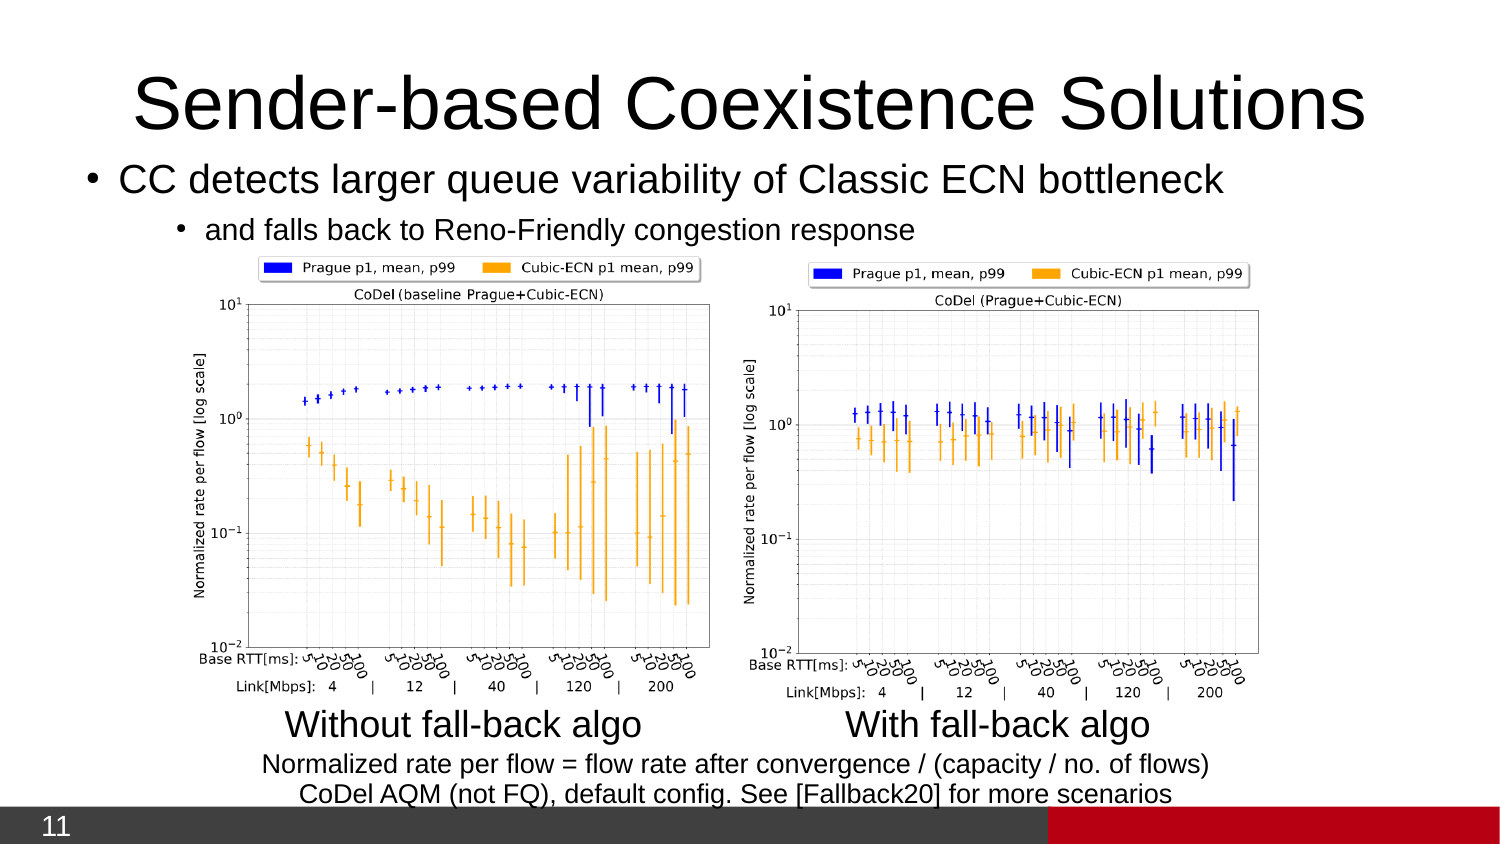

# Sender-based Coexistence Solutions
CC detects larger queue variability of Classic ECN bottleneck
and falls back to Reno-Friendly congestion response
Without fall-back algo
With fall-back algo
Normalized rate per flow = flow rate after convergence / (capacity / no. of flows)
CoDel AQM (not FQ), default config. See [Fallback20] for more scenarios
11